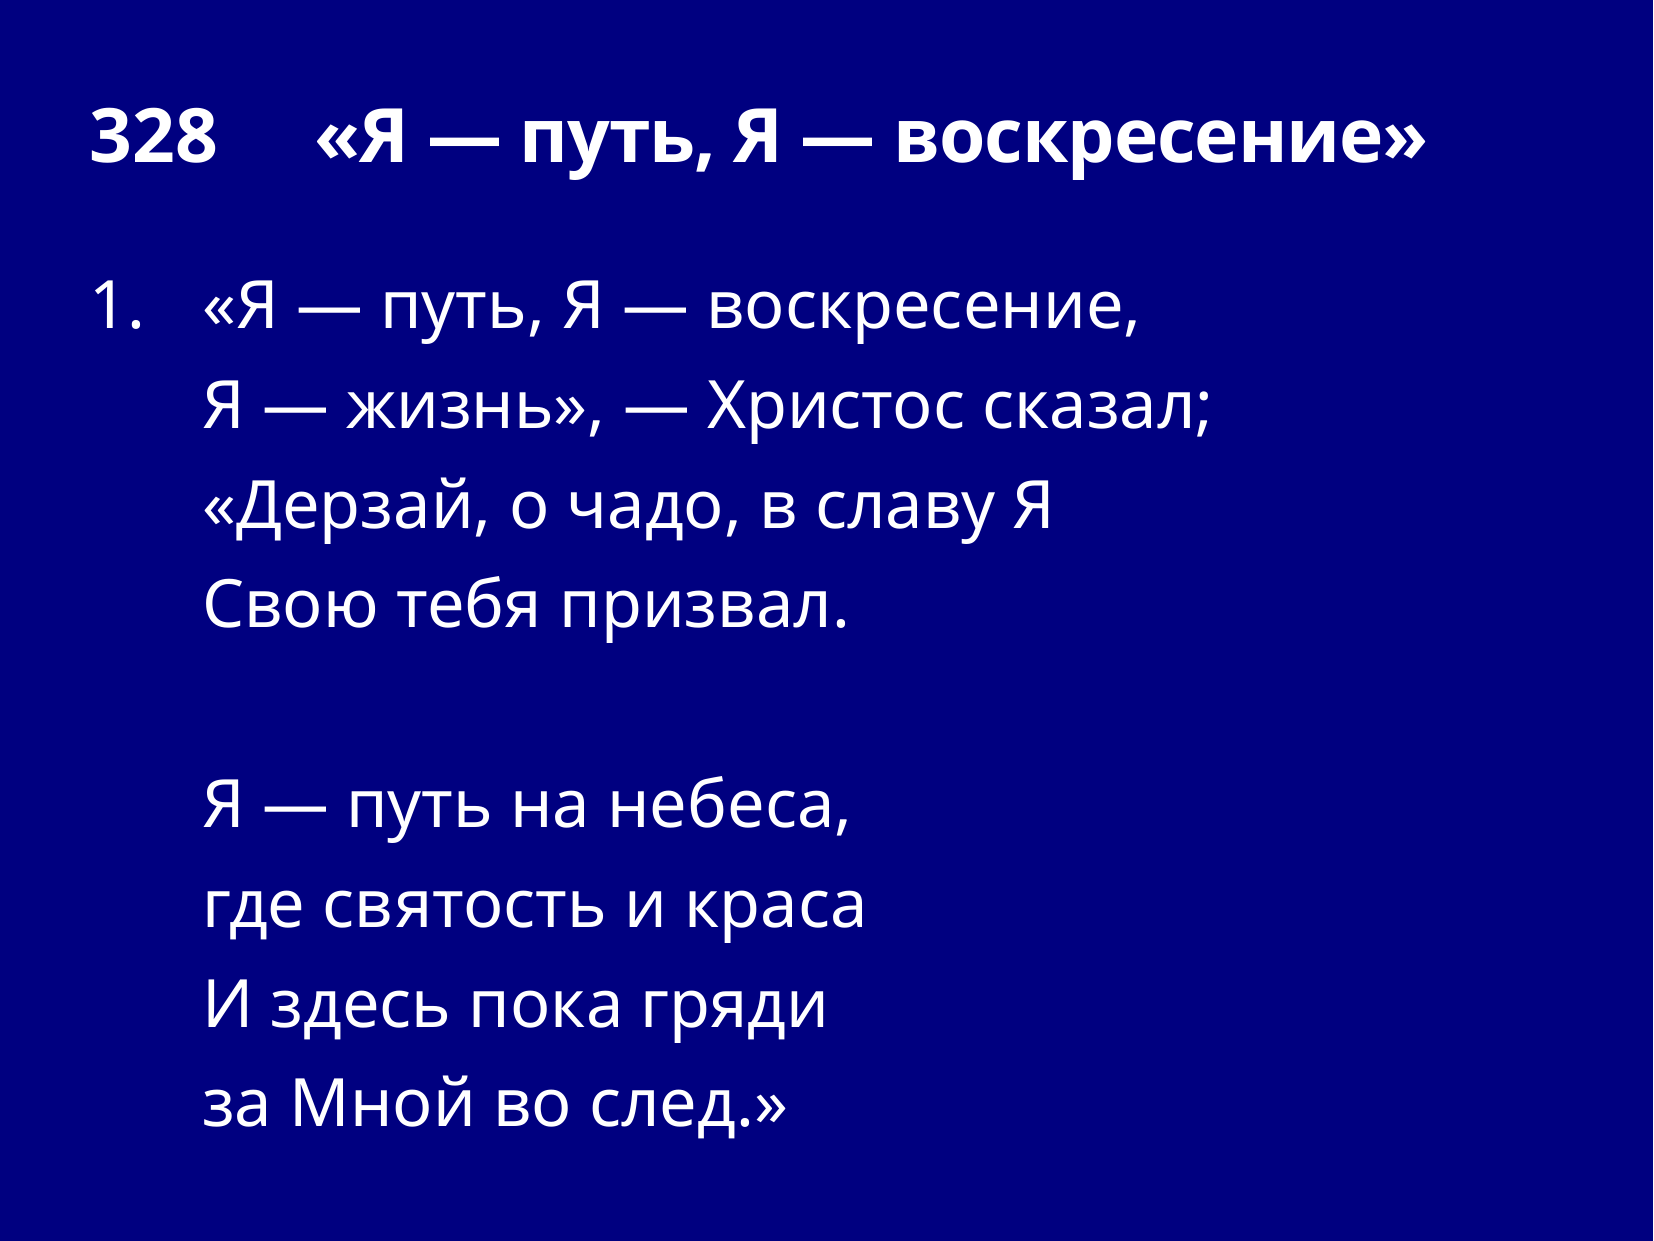

328	«Я — путь, Я — воскресение»
1.	«Я — путь, Я — воскресение,
	Я — жизнь», — Христос сказал;
	«Дерзай, о чадо, в славу Я
	Свою тебя призвал.
	Я — путь на небеса,
	где святость и краса
	И здесь пока гряди
	за Мной во след.»